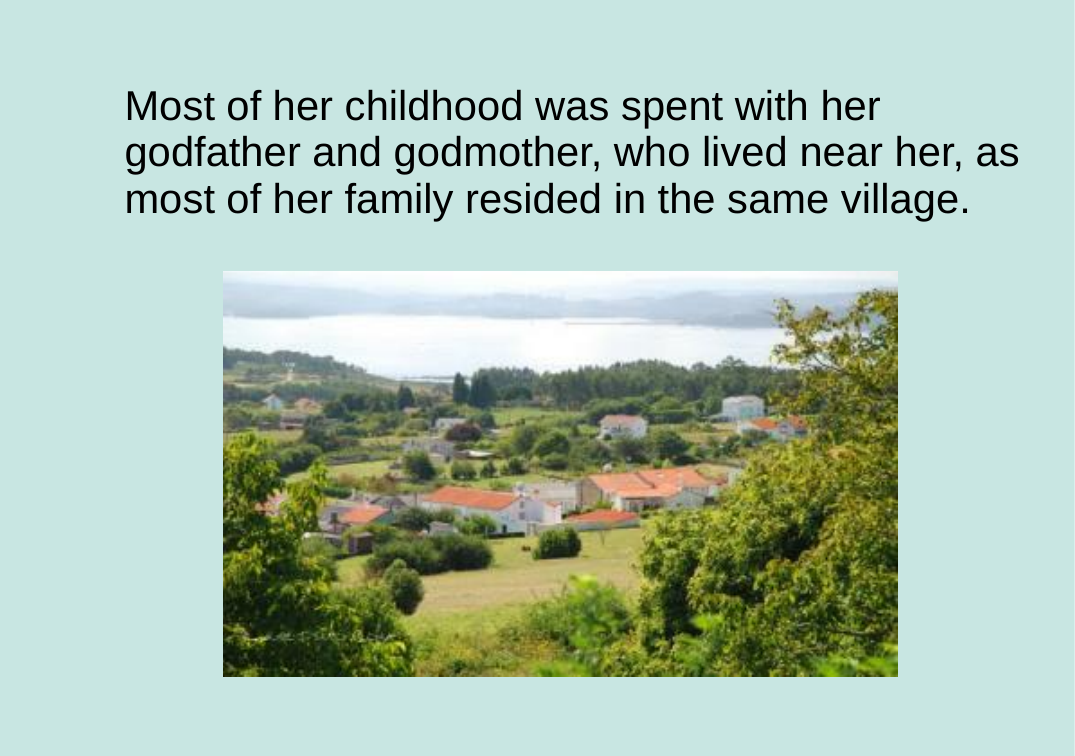

# Most of her childhood was spent with her godfather and godmother, who lived near her, as most of her family resided in the same village.